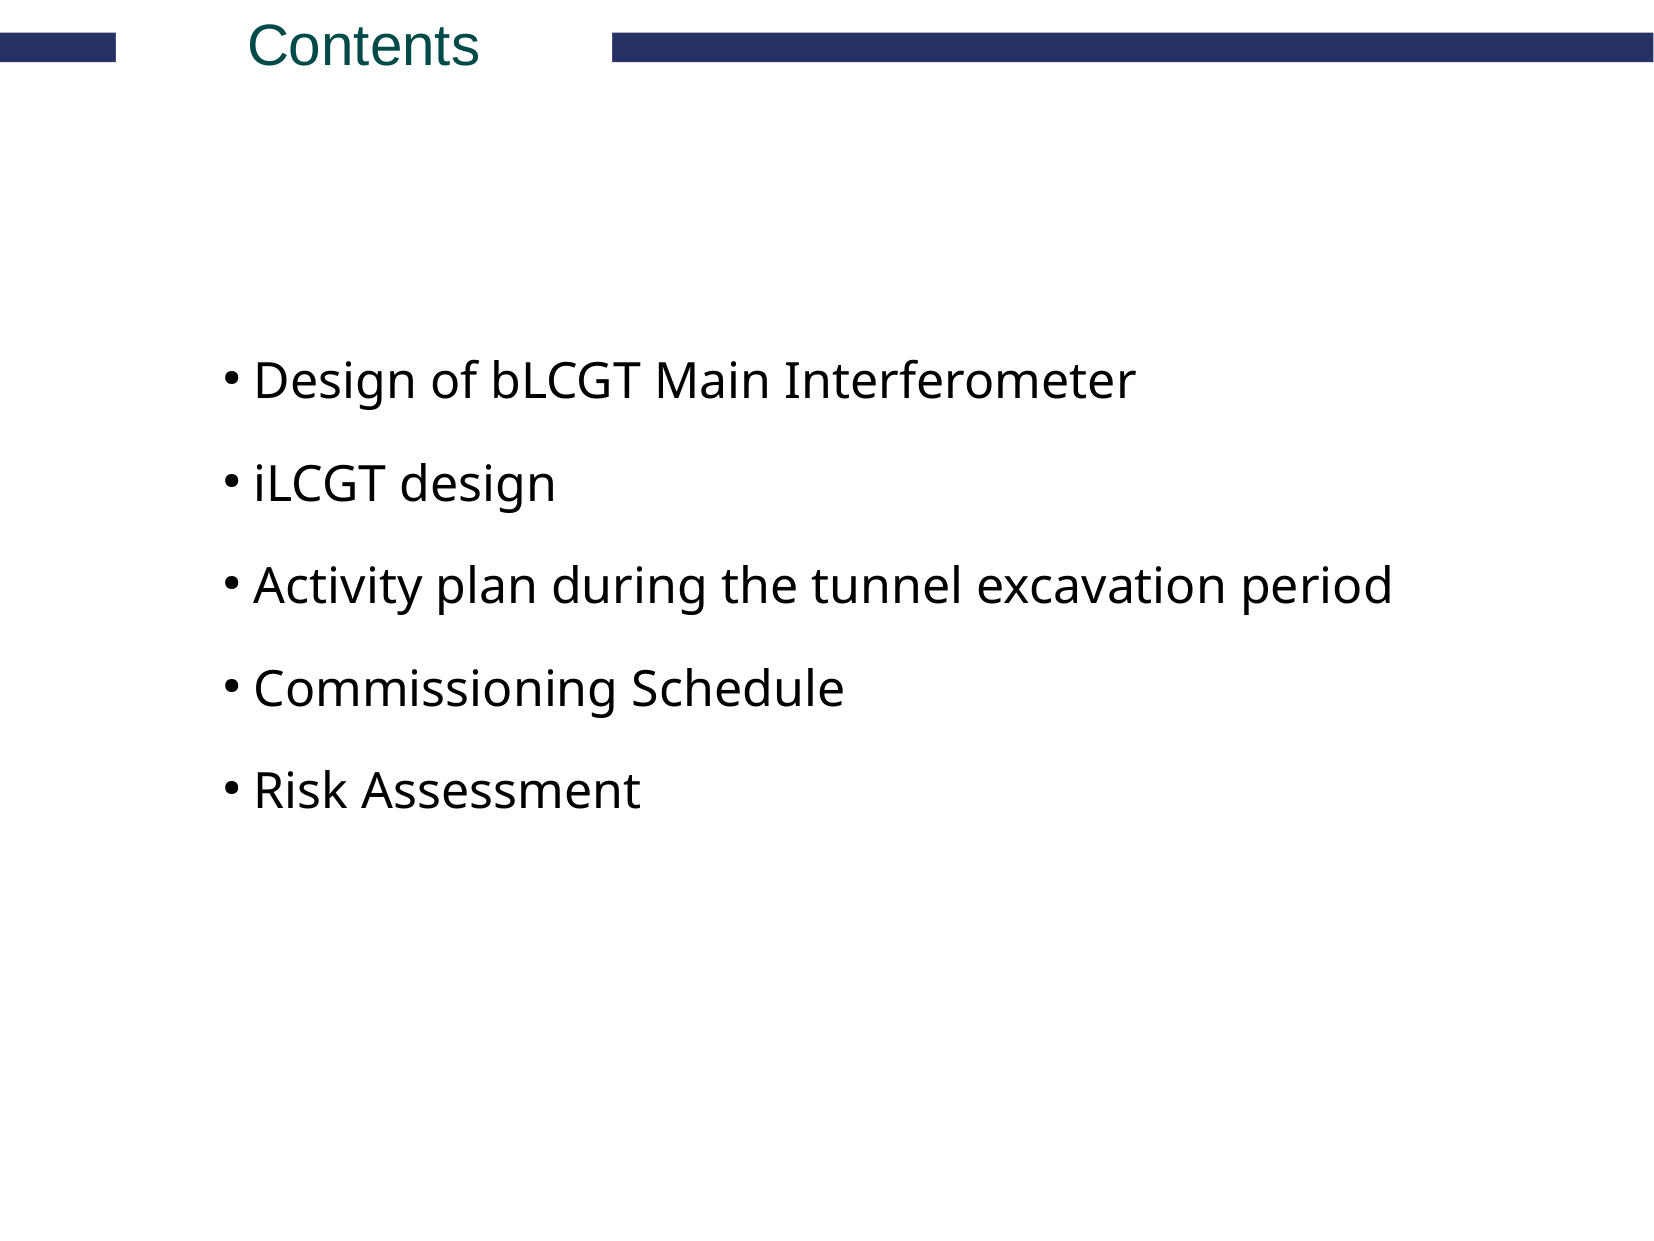

# Contents
 Design of bLCGT Main Interferometer
 iLCGT design
 Activity plan during the tunnel excavation period
 Commissioning Schedule
 Risk Assessment